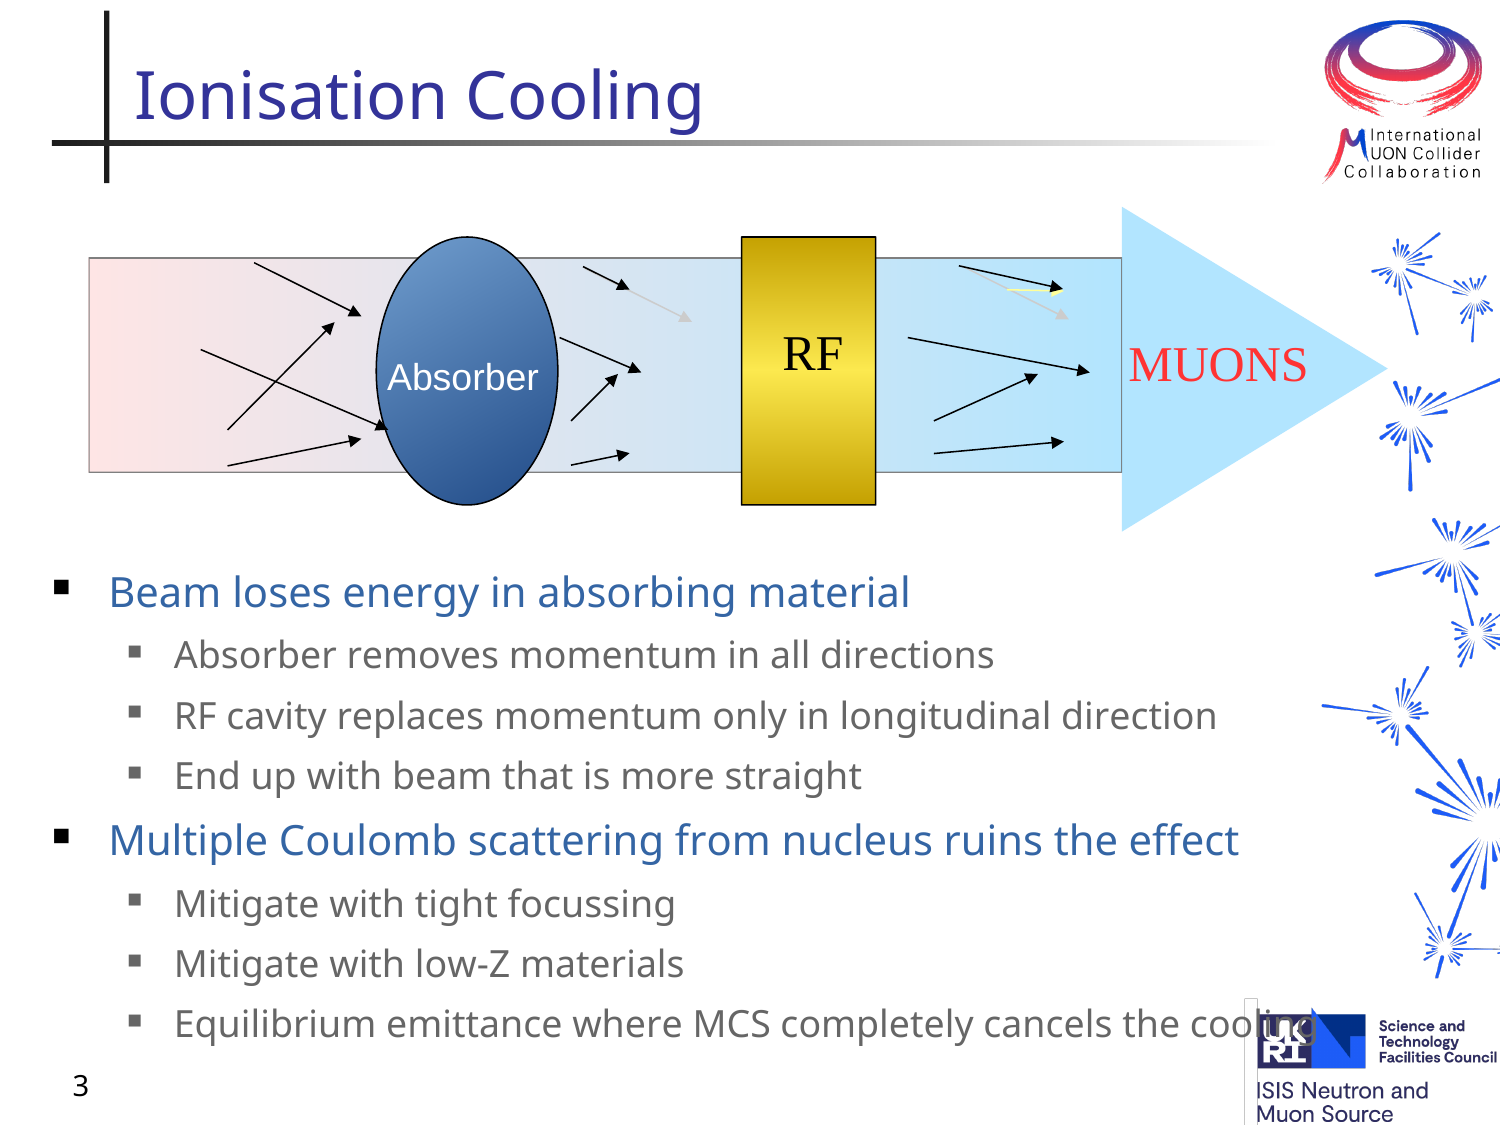

# Ionisation Cooling
RF
MUONS
Absorber
Beam loses energy in absorbing material
Absorber removes momentum in all directions
RF cavity replaces momentum only in longitudinal direction
End up with beam that is more straight
Multiple Coulomb scattering from nucleus ruins the effect
Mitigate with tight focussing
Mitigate with low-Z materials
Equilibrium emittance where MCS completely cancels the cooling
3